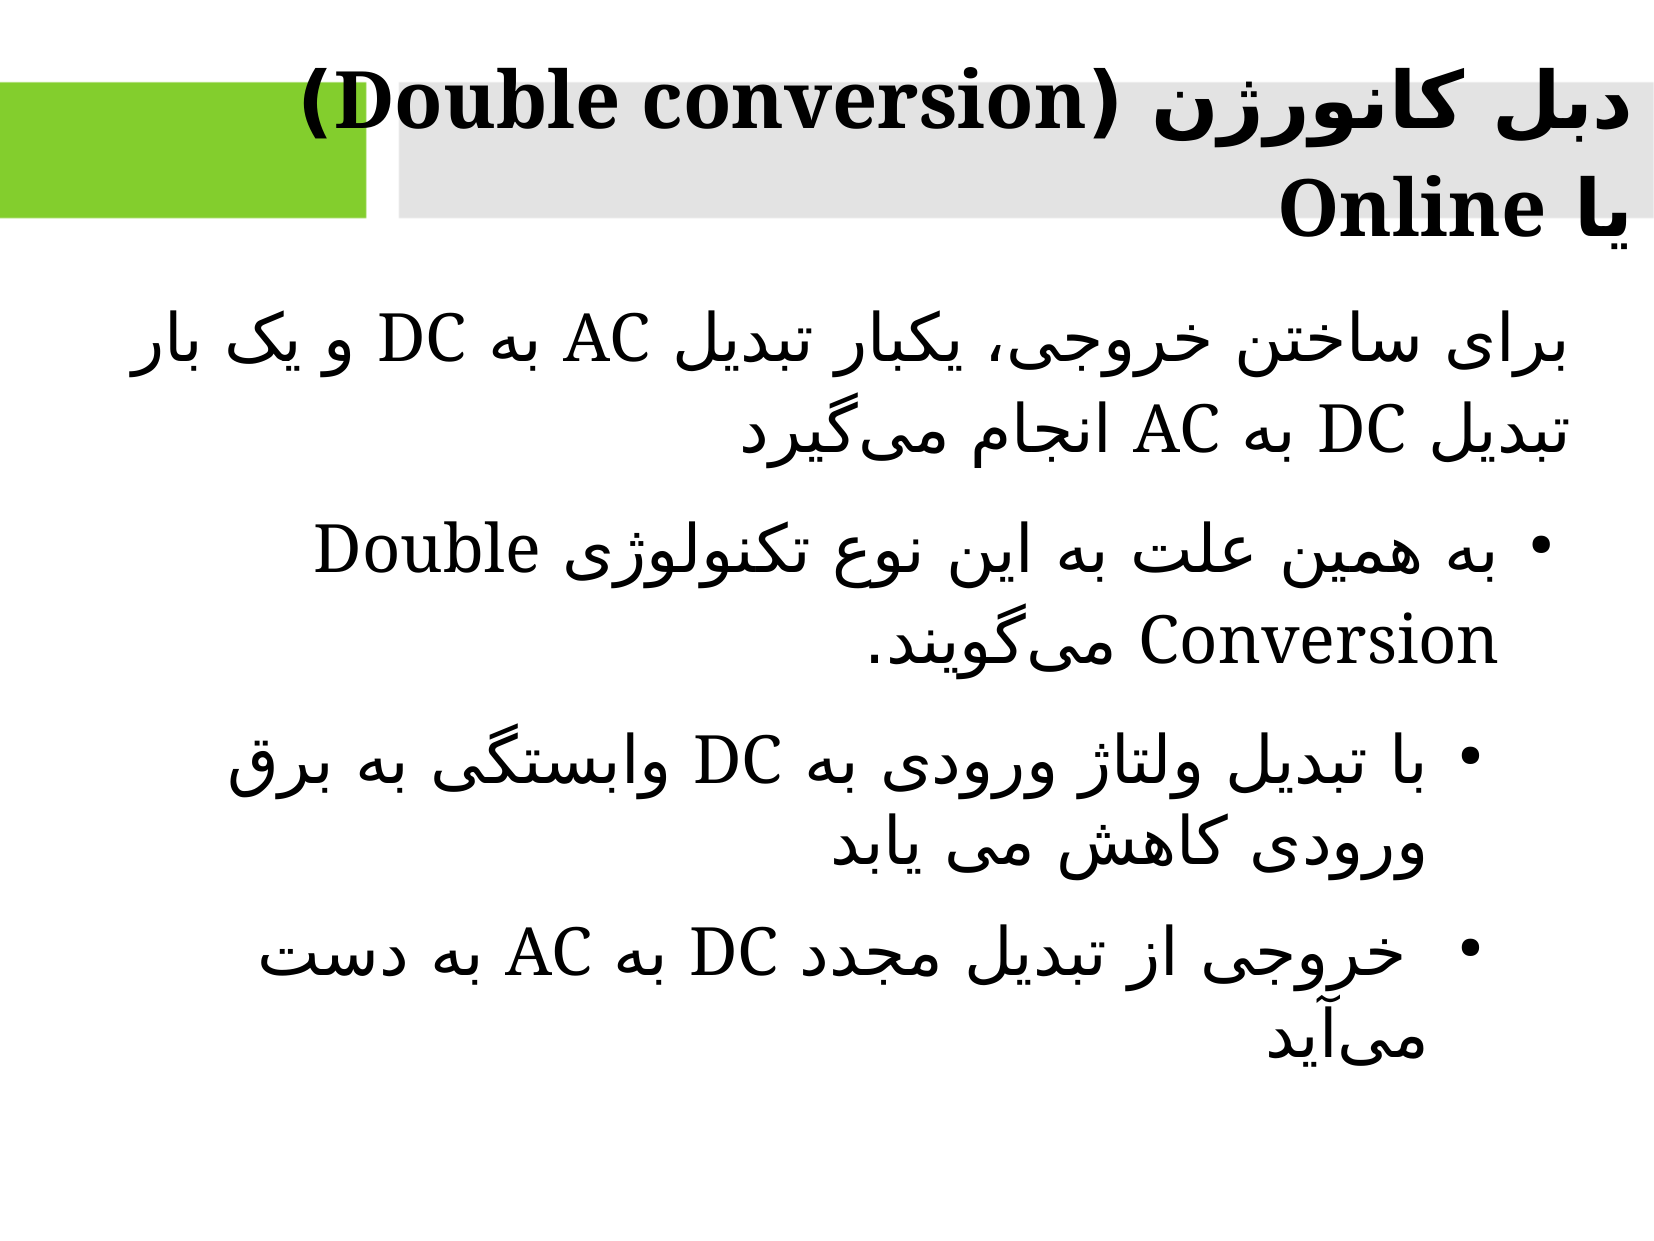

# دبل کانورژن (Double conversion) یا Online
برای ساختن خروجی، یکبار تبدیل AC به DC و یک بار تبدیل DC به AC انجام می‌گیرد
به همین علت به این نوع تکنولوژی Double Conversion می‌‌گویند.
با تبدیل ولتاژ ورودی به DC وابستگی به برق ورودی کاهش می یابد
 خروجی از تبدیل مجدد DC به AC به دست می‌آید